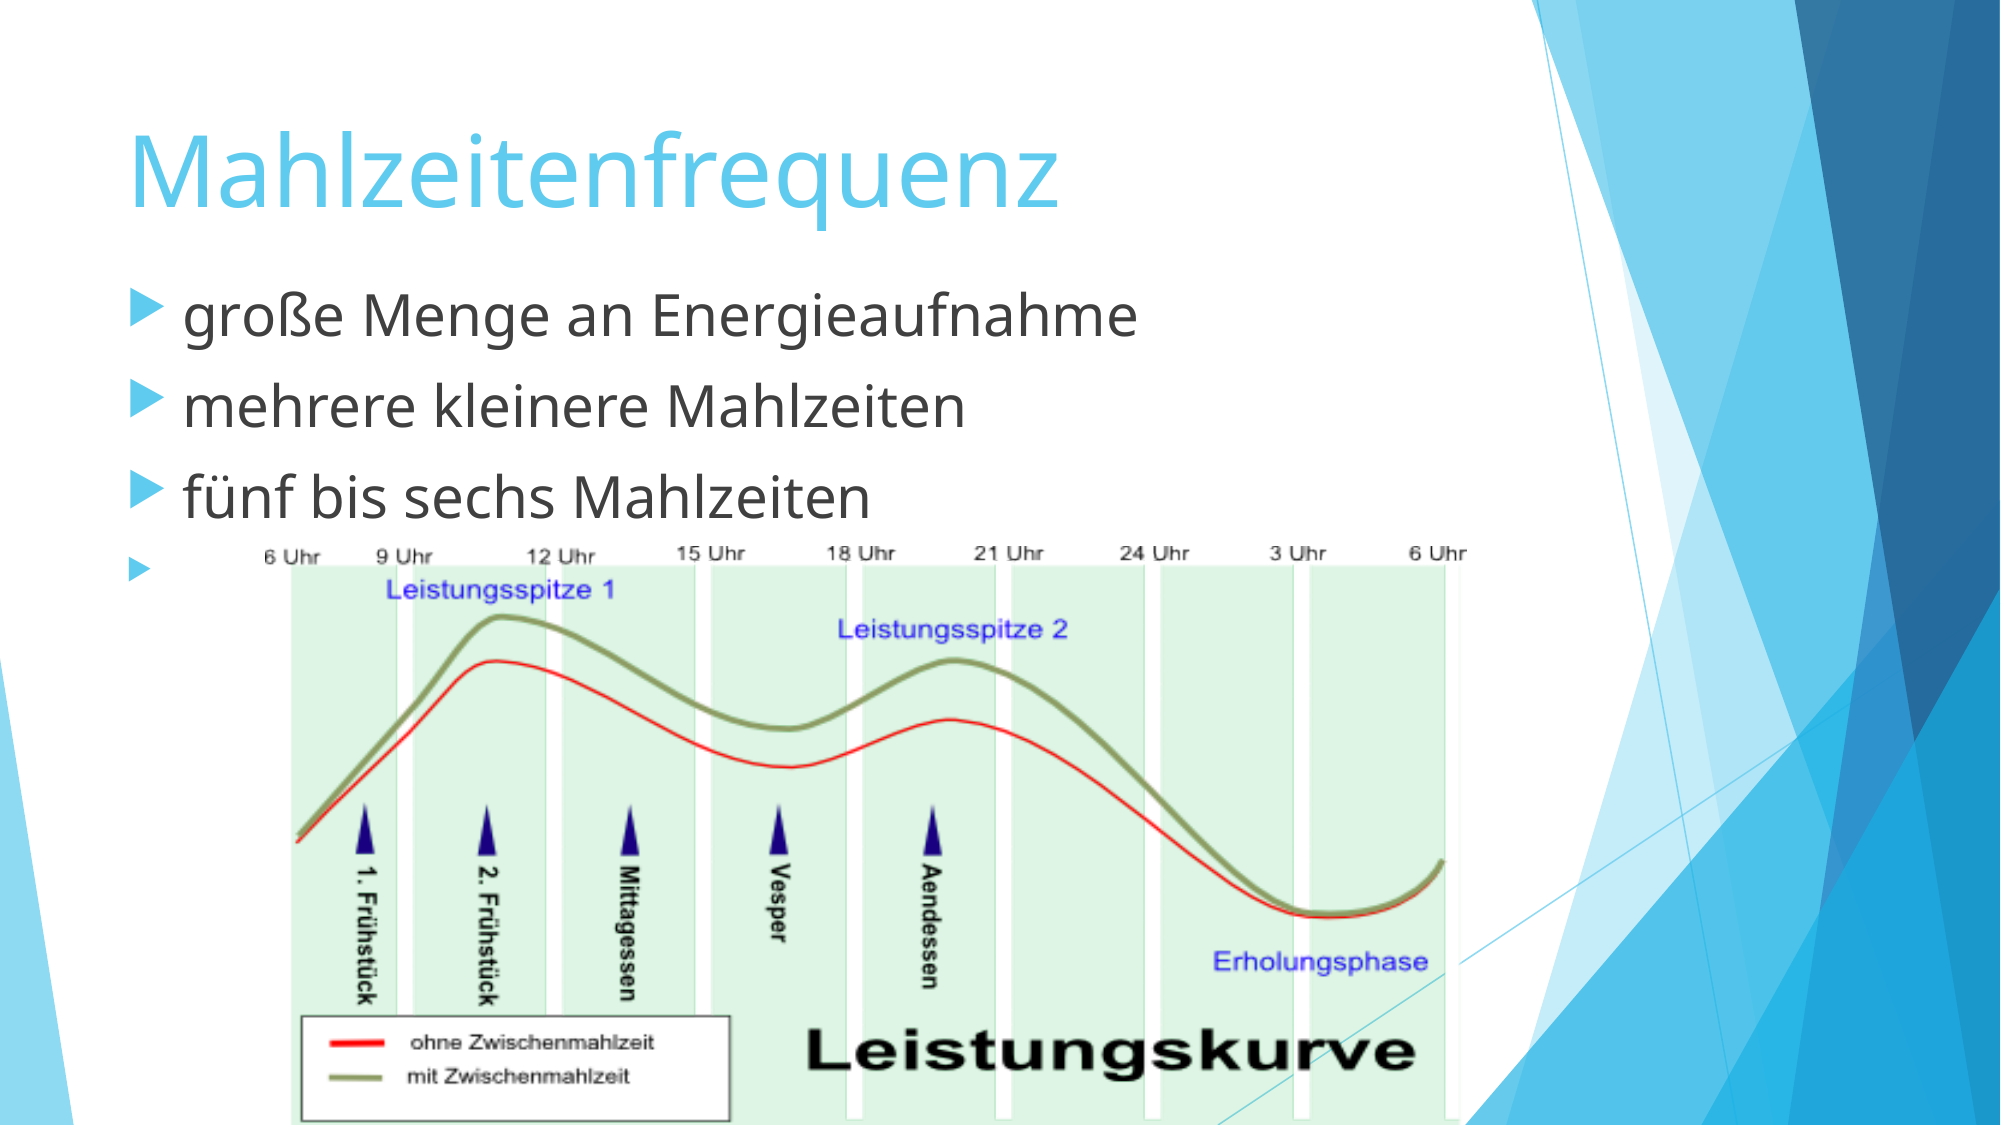

# Mahlzeitenfrequenz
große Menge an Energieaufnahme
mehrere kleinere Mahlzeiten
fünf bis sechs Mahlzeiten